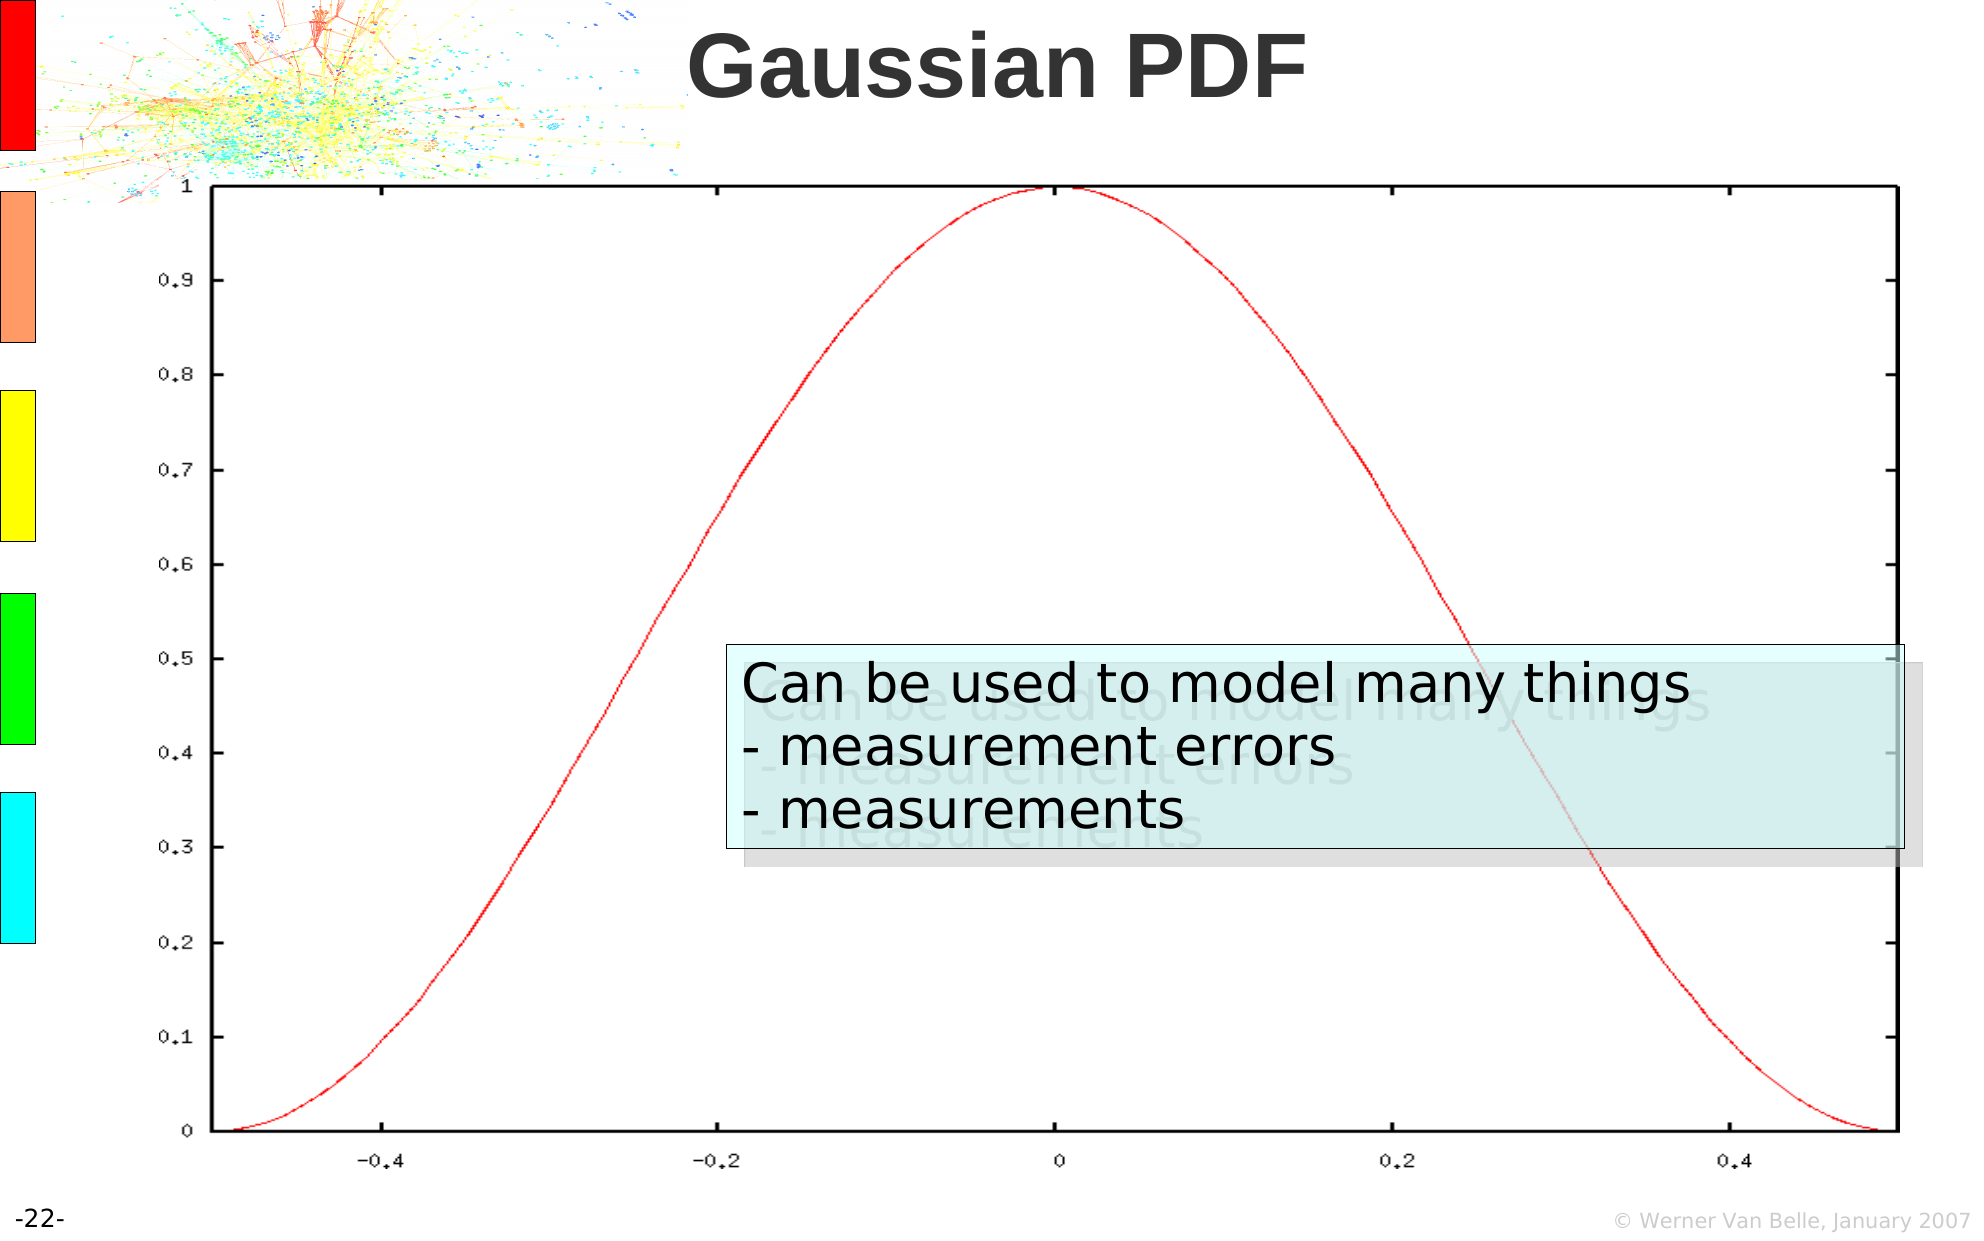

# Gaussian PDF
Can be used to model many things
- measurement errors
- measurements